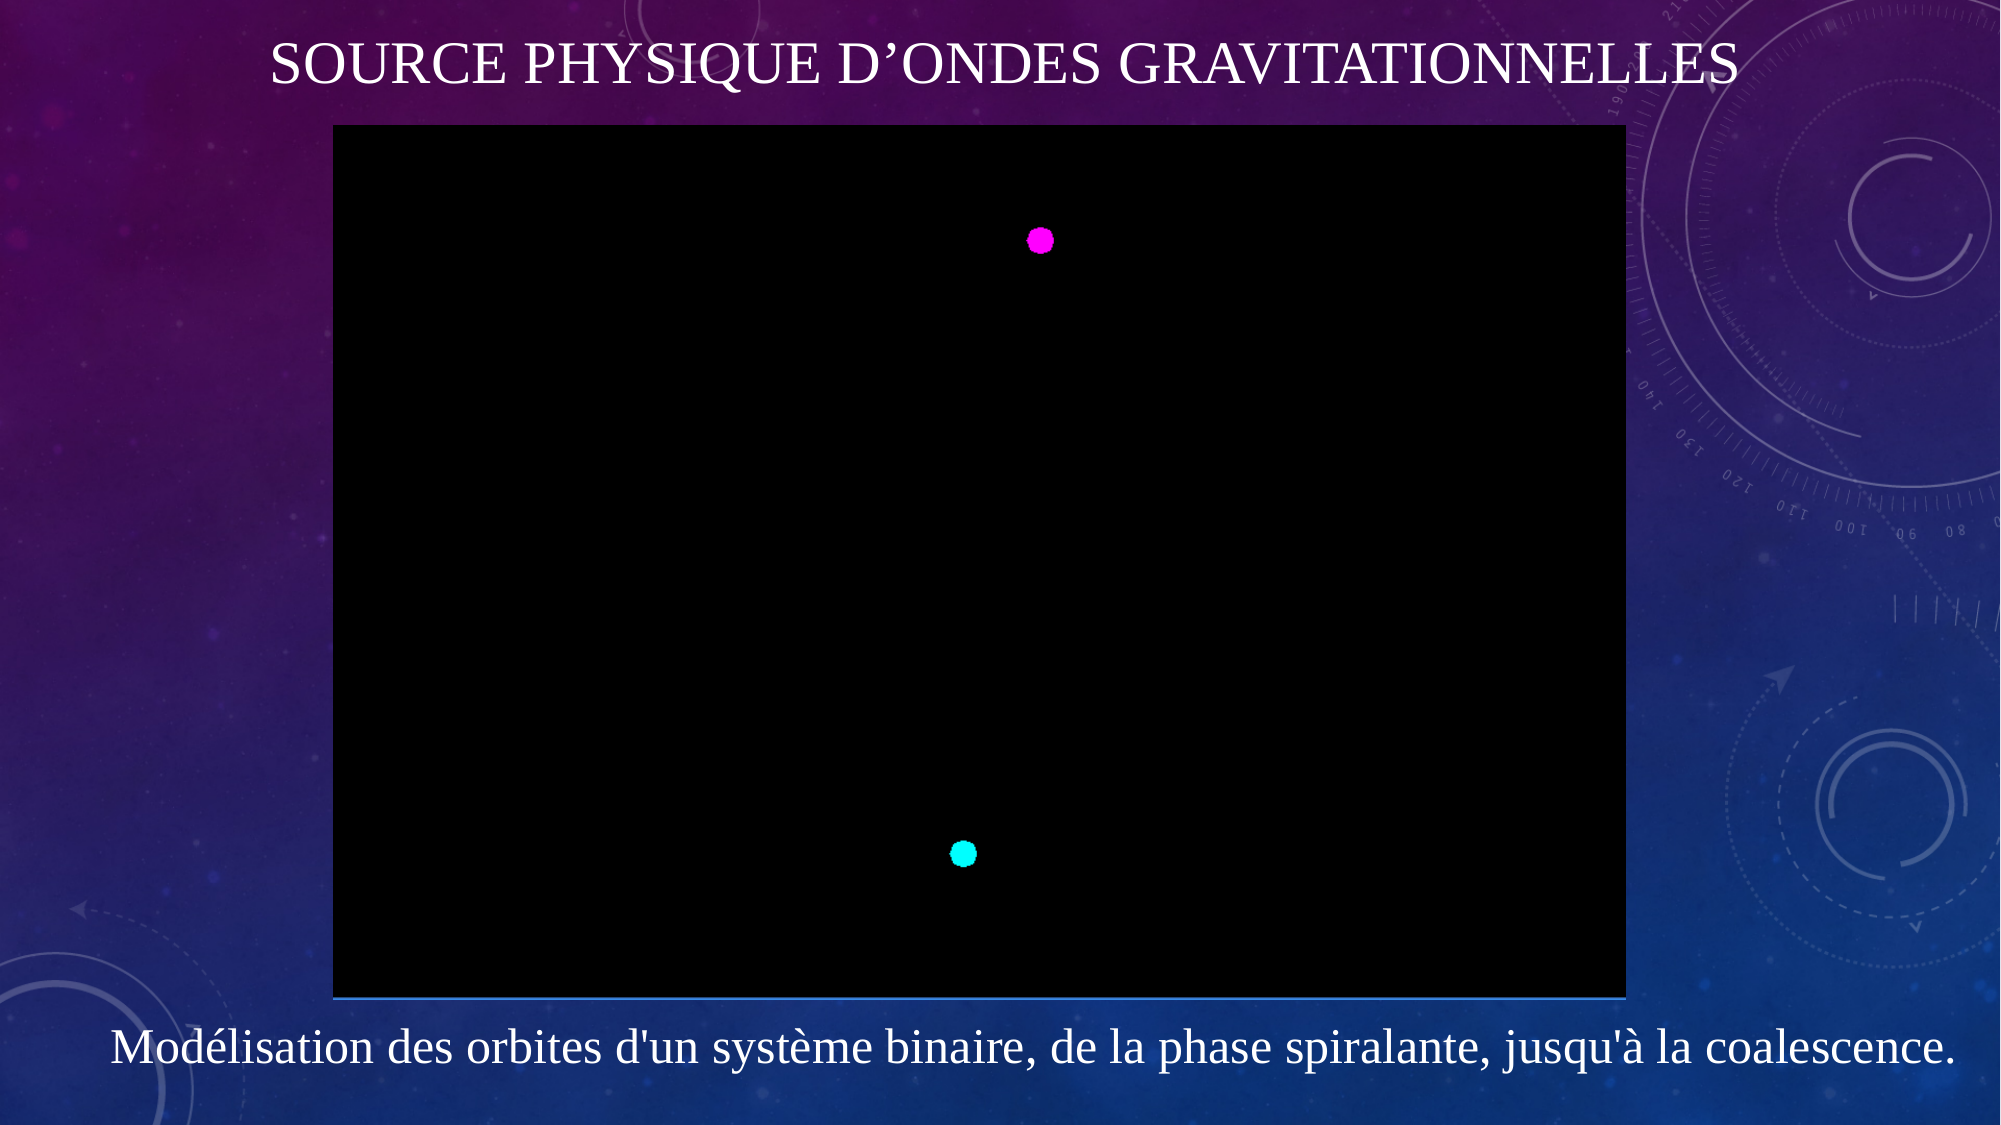

# Source physique d’ondes gravitationnelles
Modélisation des orbites d'un système binaire, de la phase spiralante, jusqu'à la coalescence.